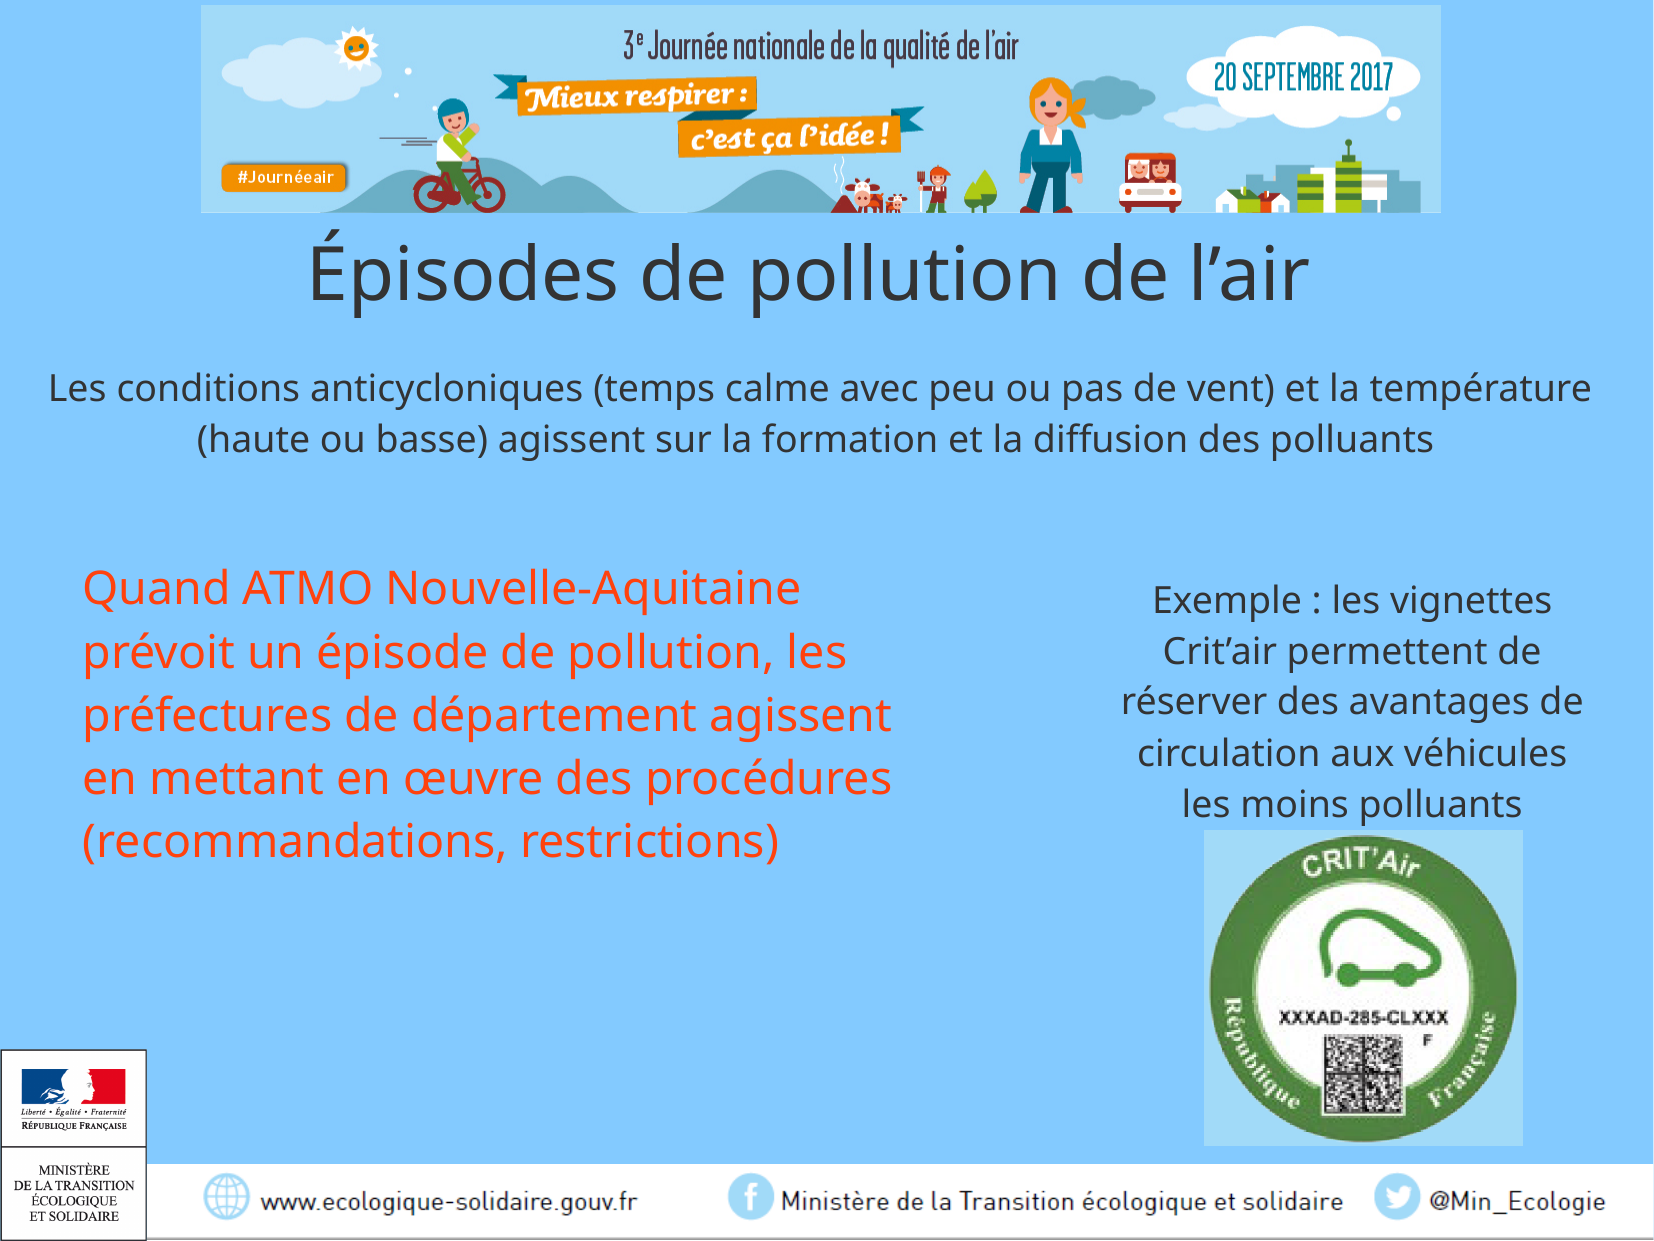

Épisodes de pollution de l’air
Les conditions anticycloniques (temps calme avec peu ou pas de vent) et la température (haute ou basse) agissent sur la formation et la diffusion des polluants
Quand ATMO Nouvelle-Aquitaine prévoit un épisode de pollution, les préfectures de département agissent en mettant en œuvre des procédures (recommandations, restrictions)
Exemple : les vignettes Crit’air permettent de réserver des avantages de circulation aux véhicules les moins polluants